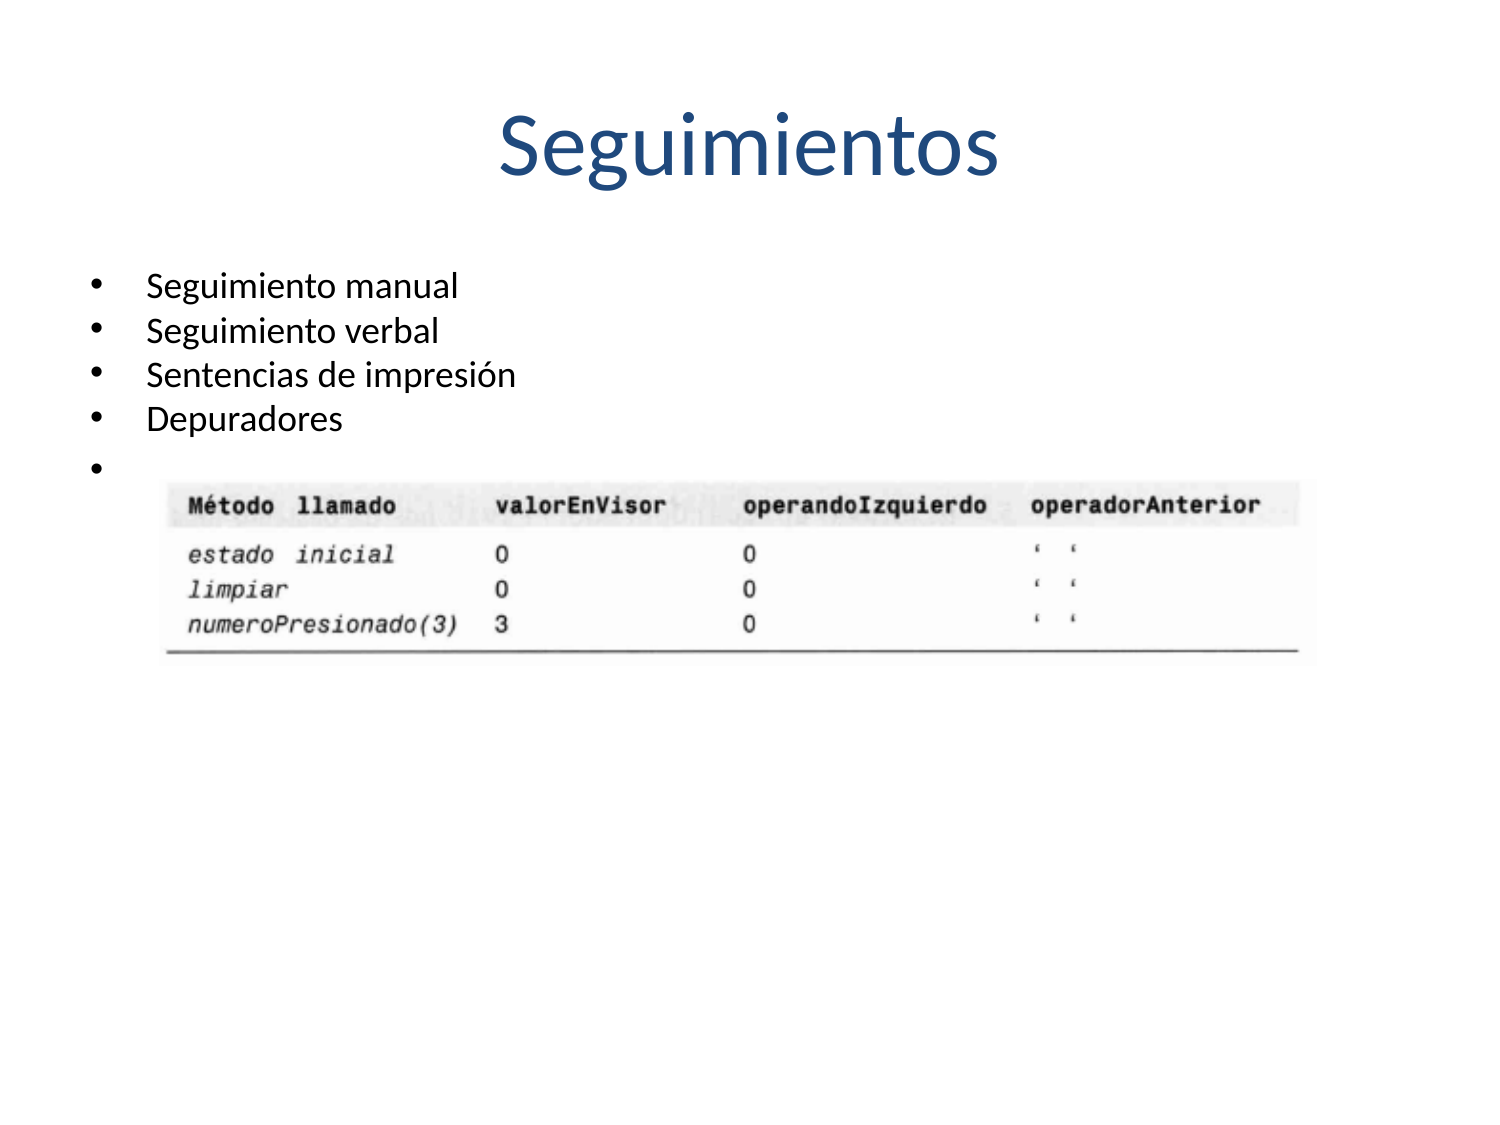

# Seguimientos
Seguimiento manual
Seguimiento verbal
Sentencias de impresión
Depuradores